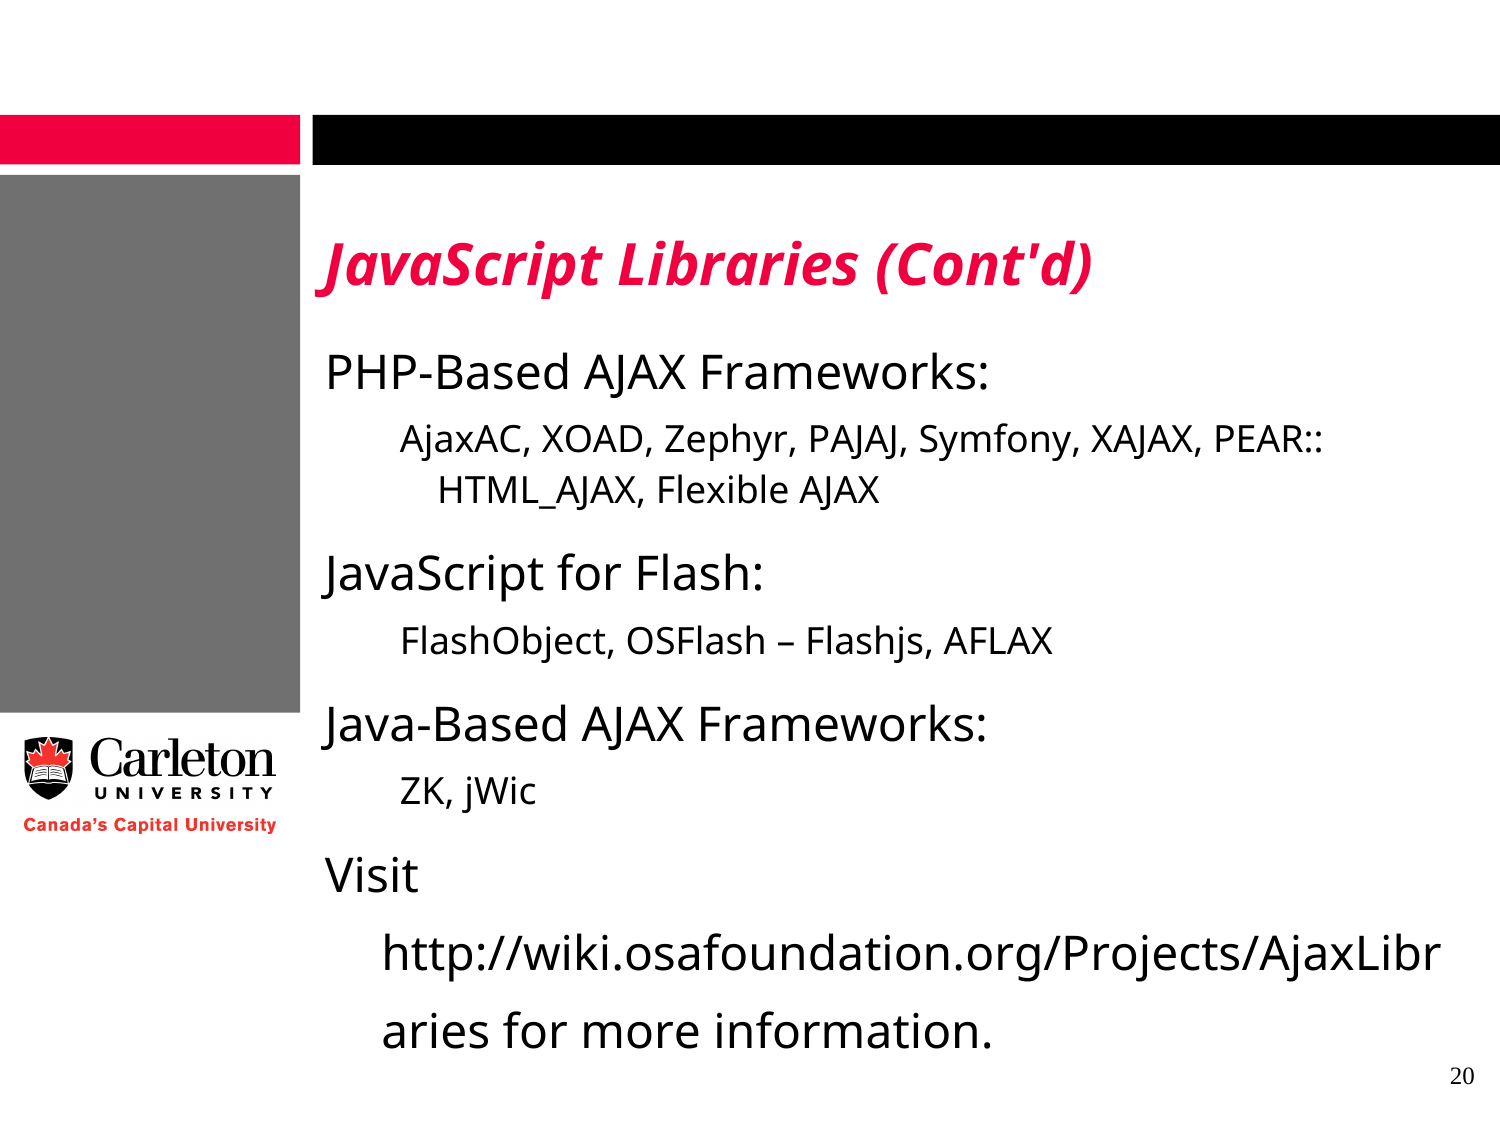

# JavaScript Libraries (Cont'd)
PHP-Based AJAX Frameworks:
AjaxAC, XOAD, Zephyr, PAJAJ, Symfony, XAJAX, PEAR:: HTML_AJAX, Flexible AJAX
JavaScript for Flash:
FlashObject, OSFlash – Flashjs, AFLAX
Java-Based AJAX Frameworks:
ZK, jWic
Visit http://wiki.osafoundation.org/Projects/AjaxLibraries for more information.
20